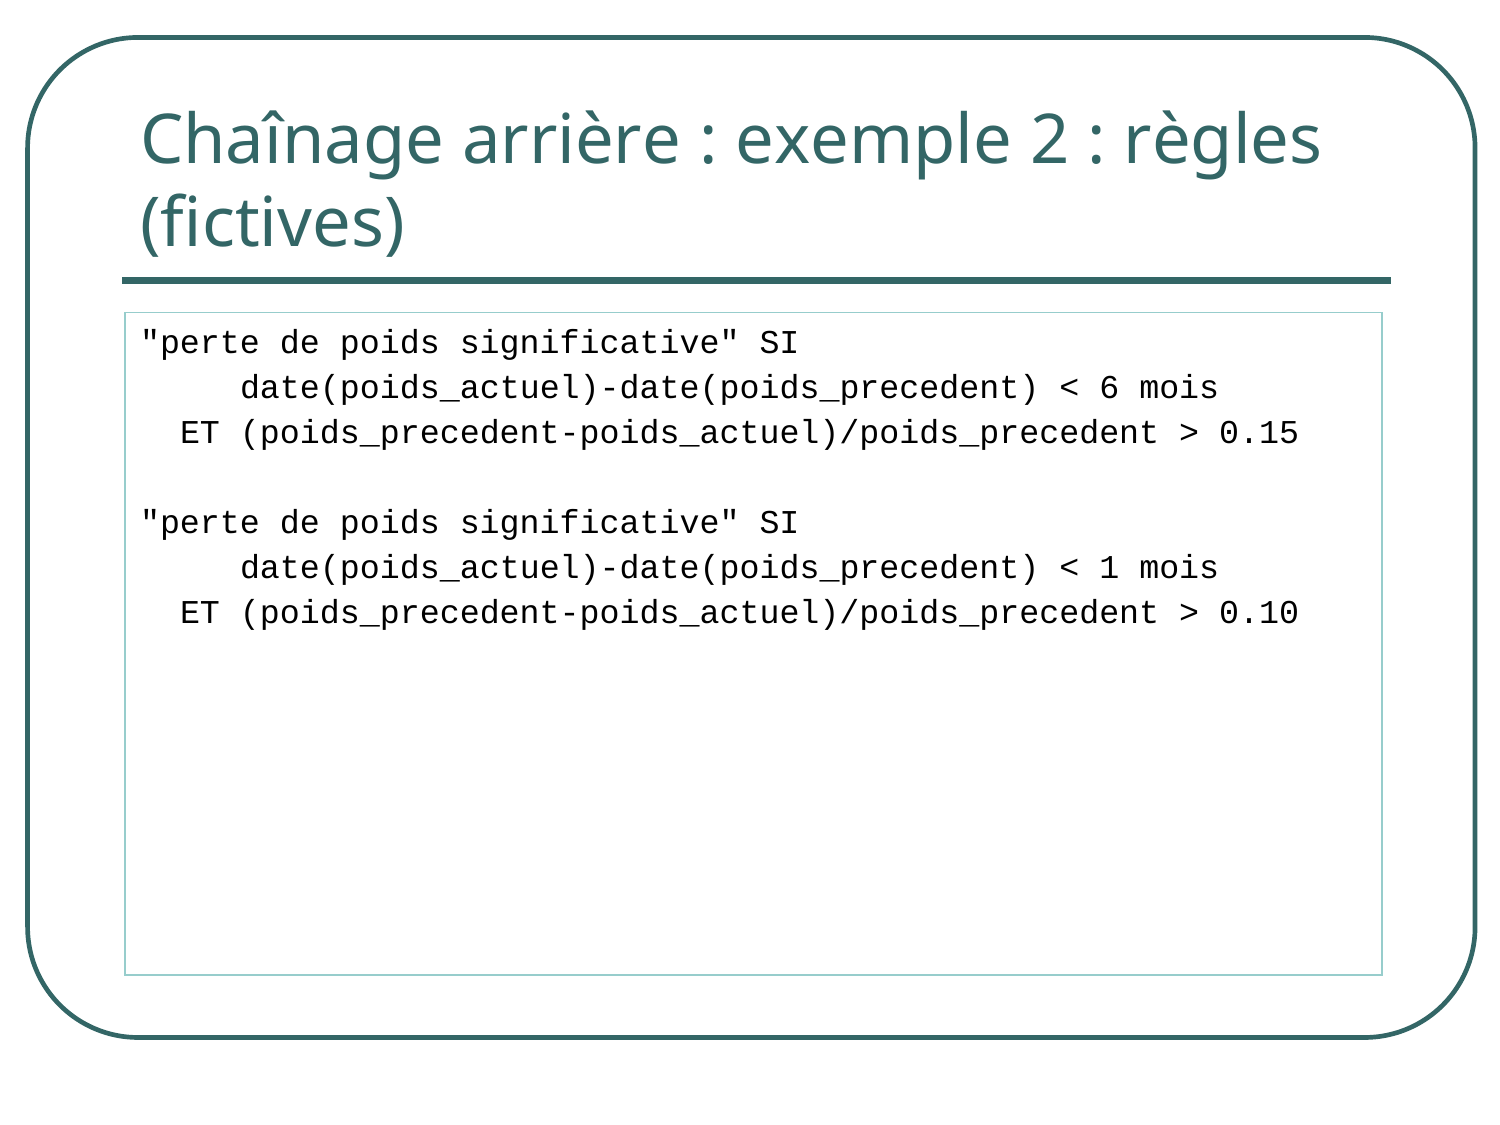

# Chaînage arrière : exemple 2 : règles (fictives)
"perte de poids significative" SI
 date(poids_actuel)-date(poids_precedent) < 6 mois
 ET (poids_precedent-poids_actuel)/poids_precedent > 0.15
"perte de poids significative" SI
 date(poids_actuel)-date(poids_precedent) < 1 mois
 ET (poids_precedent-poids_actuel)/poids_precedent > 0.10